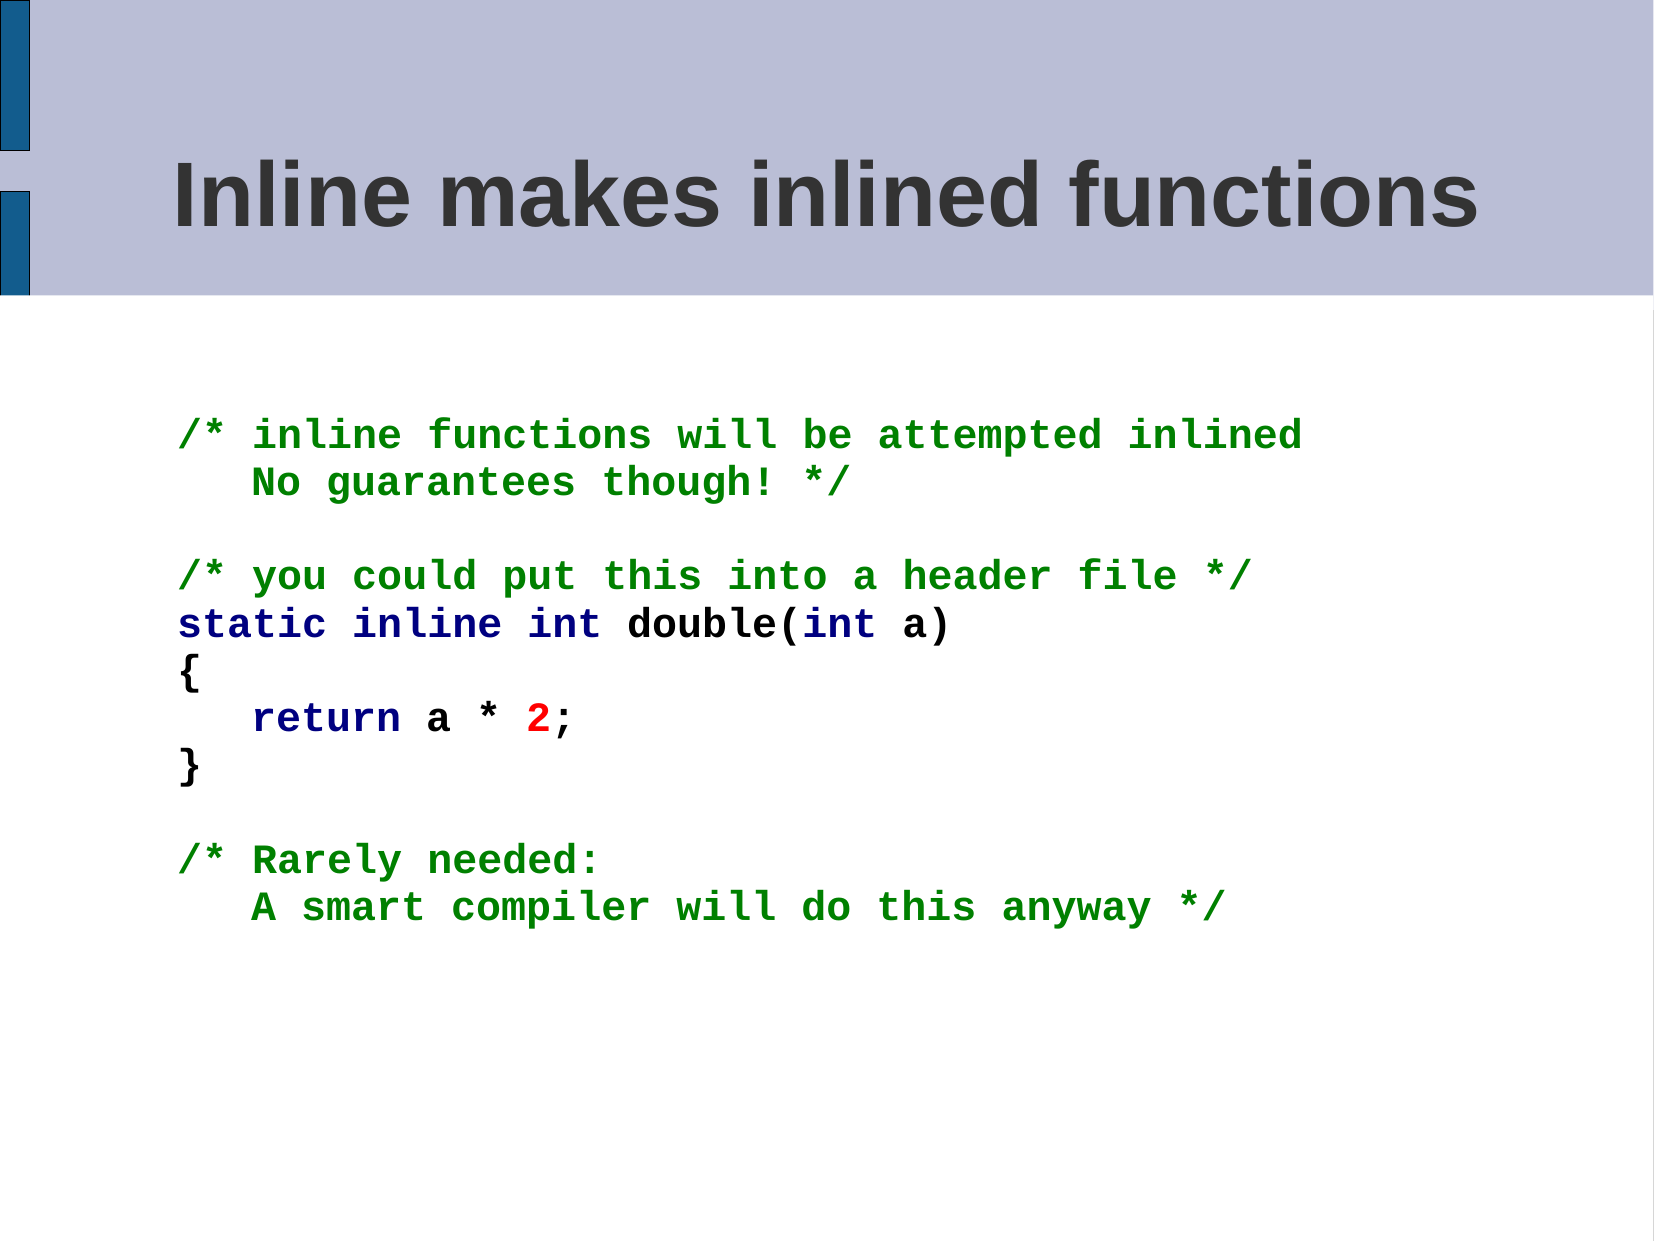

# Inline makes inlined functions
/* inline functions will be attempted inlined
	No guarantees though! */
/* you could put this into a header file */
static inline int double(int a)
{
	return a * 2;
}
/* Rarely needed:
	A smart compiler will do this anyway */